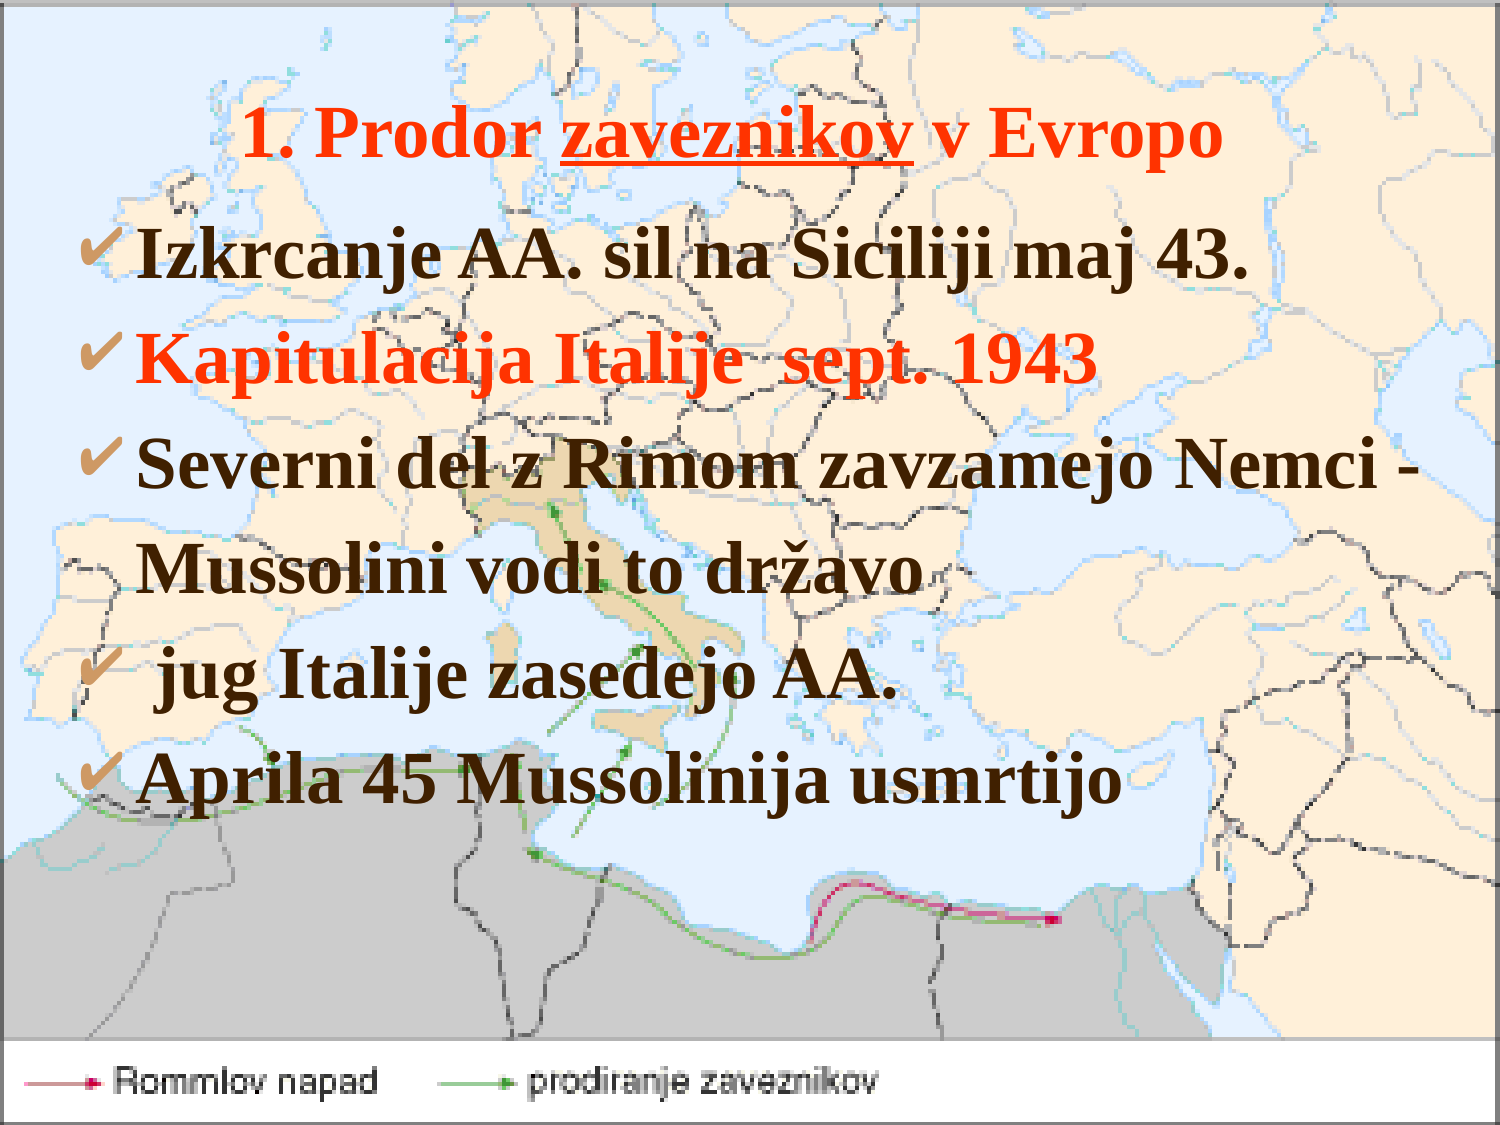

1. Prodor zaveznikov v Evropo
Izkrcanje AA. sil na Siciliji maj 43.
Kapitulacija Italije sept. 1943
Severni del z Rimom zavzamejo Nemci -
 Mussolini vodi to državo
 jug Italije zasedejo AA.
Aprila 45 Mussolinija usmrtijo